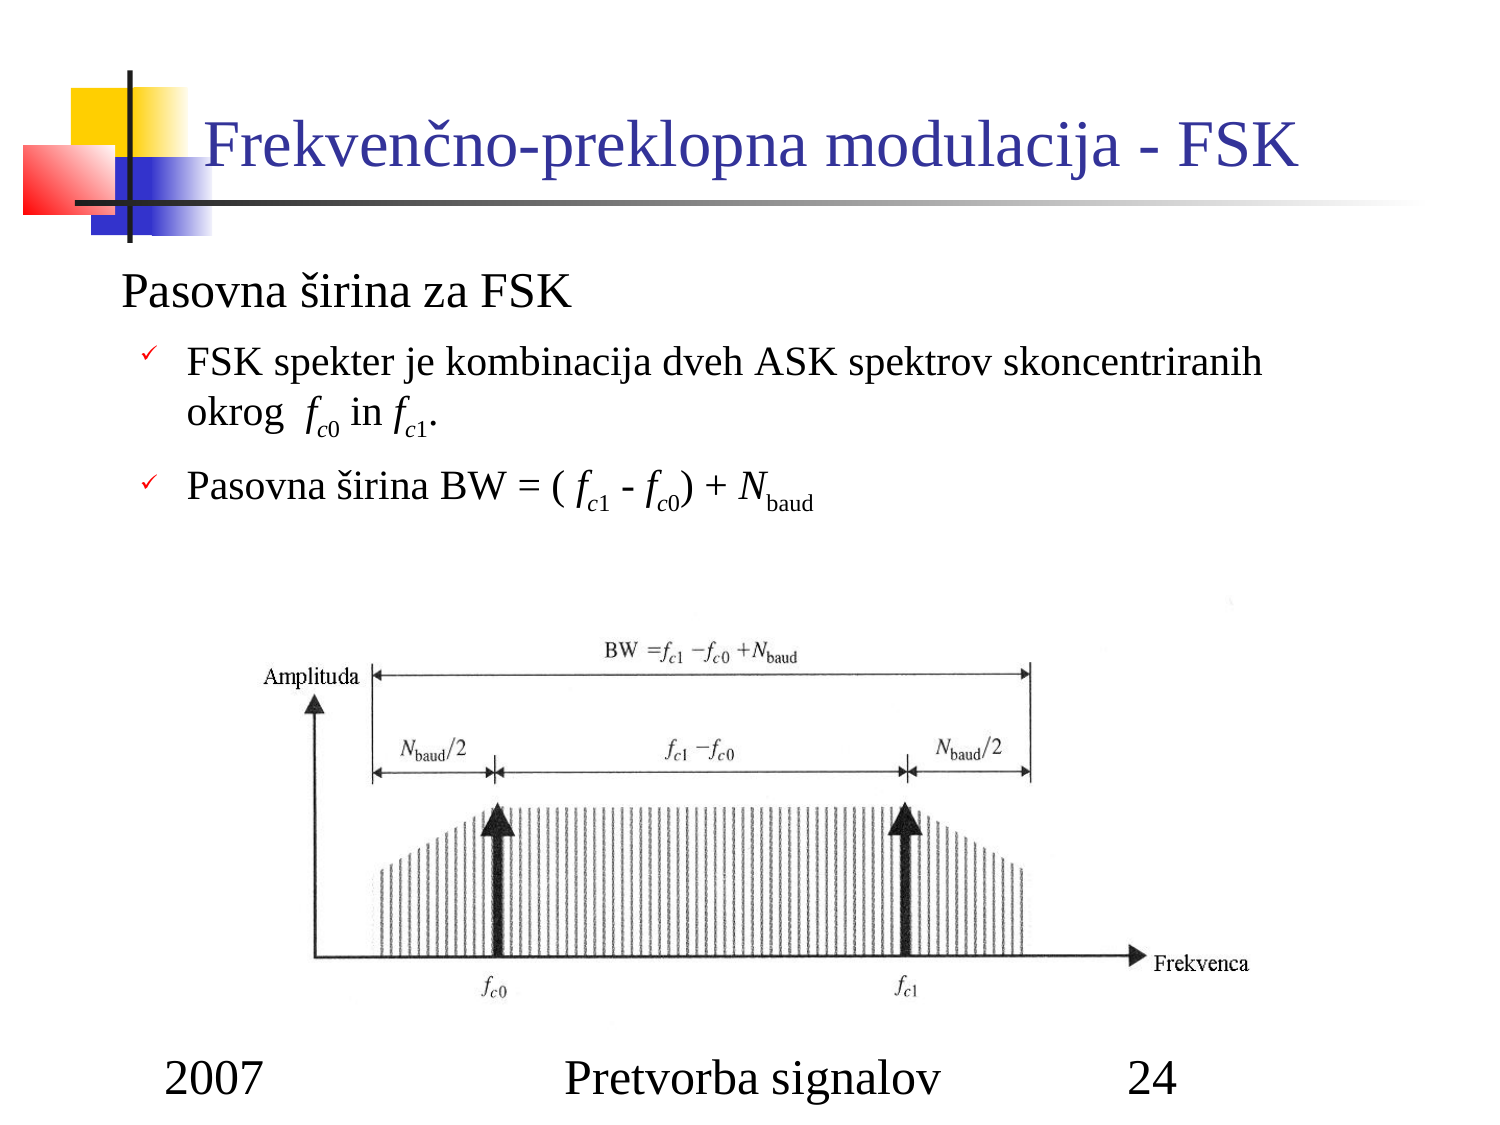

# Frekvenčno-preklopna modulacija - FSK
	Pasovna širina za FSK
FSK spekter je kombinacija dveh ASK spektrov skoncentriranih
okrog fc0 in fc1.
Pasovna širina BW = ( fc1 - fc0) + Nbaud
2007
Pretvorba signalov
24